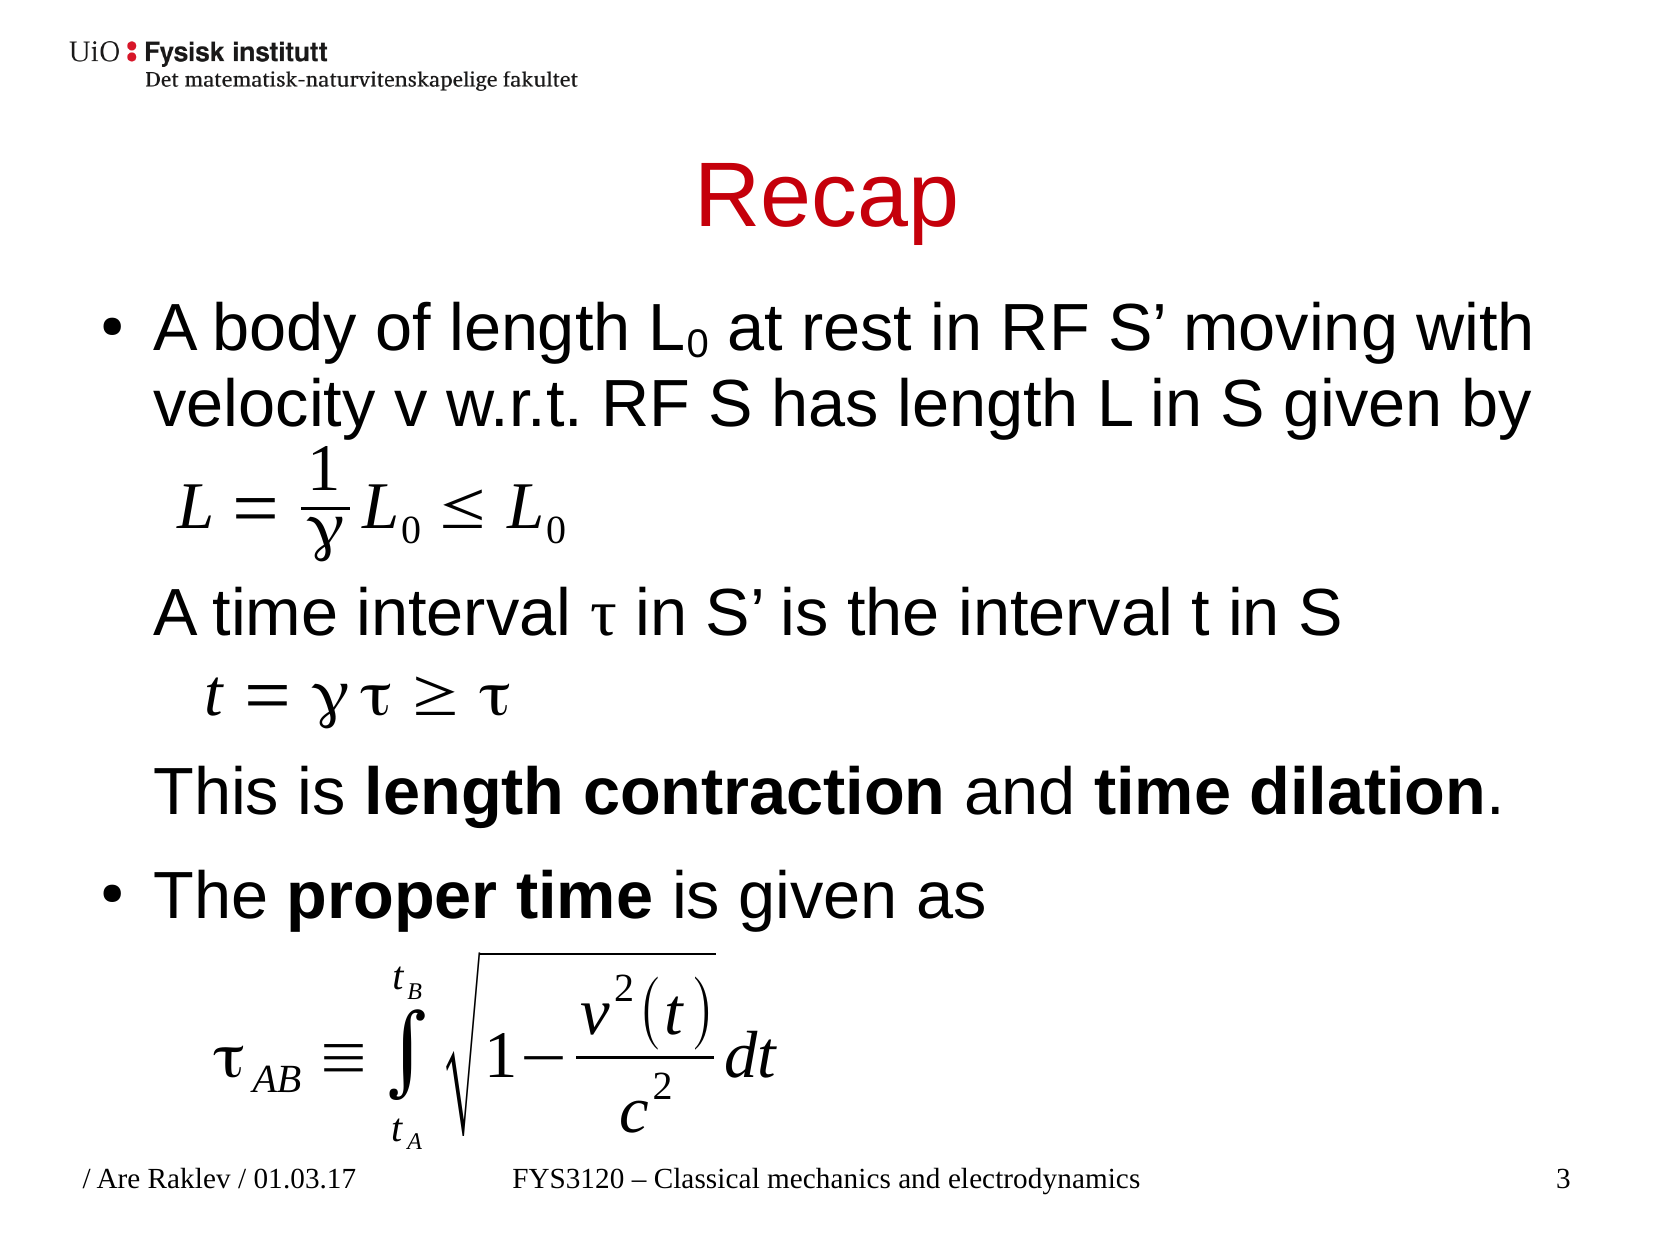

# Recap
A body of length L0 at rest in RF S’ moving with velocity v w.r.t. RF S has length L in S given by
A time interval τ in S’ is the interval t in S
This is length contraction and time dilation.
The proper time is given as
/ Are Raklev / 01.03.17
FYS3120 – Classical mechanics and electrodynamics
3